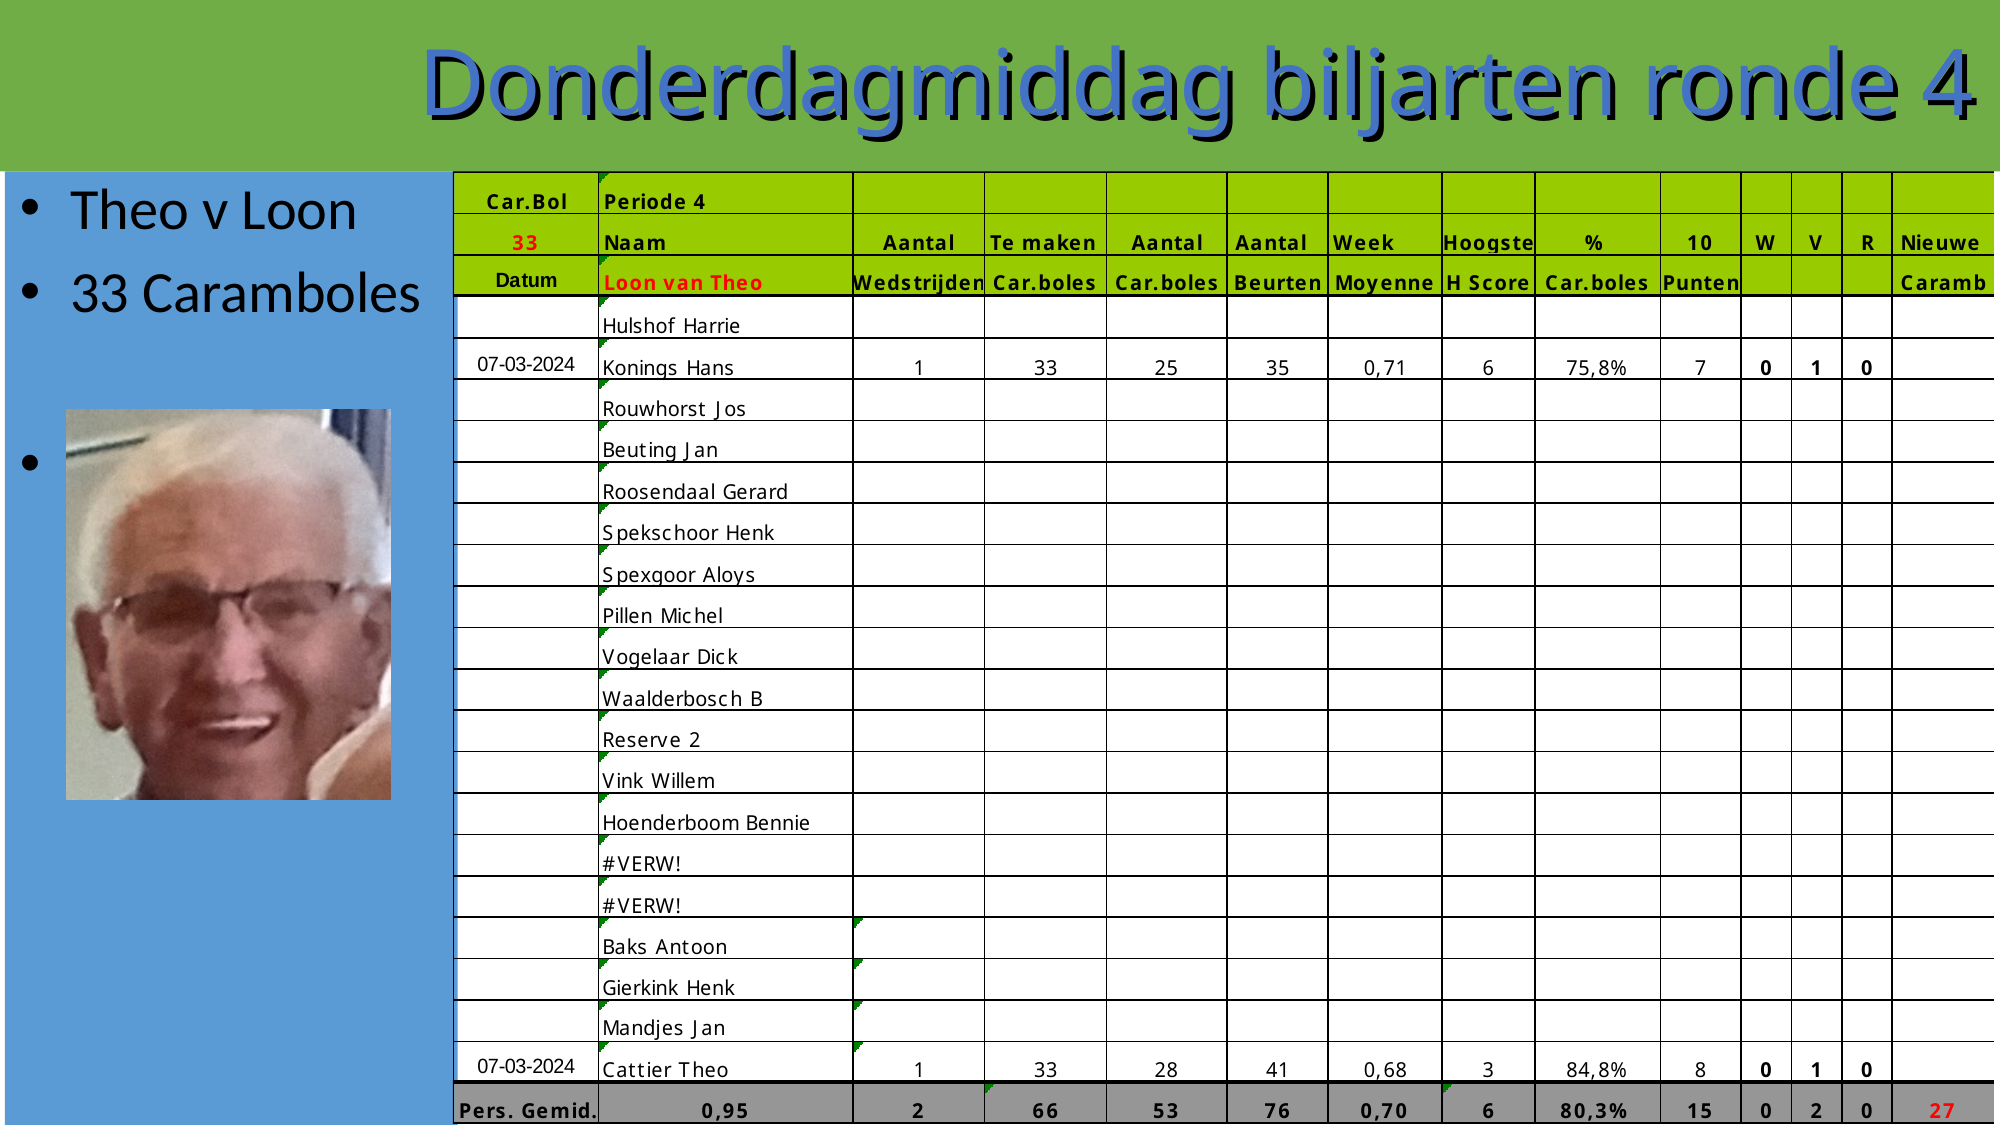

Donderdagmiddag biljarten ronde 4
# Theo v Loon
 33 Caramboles